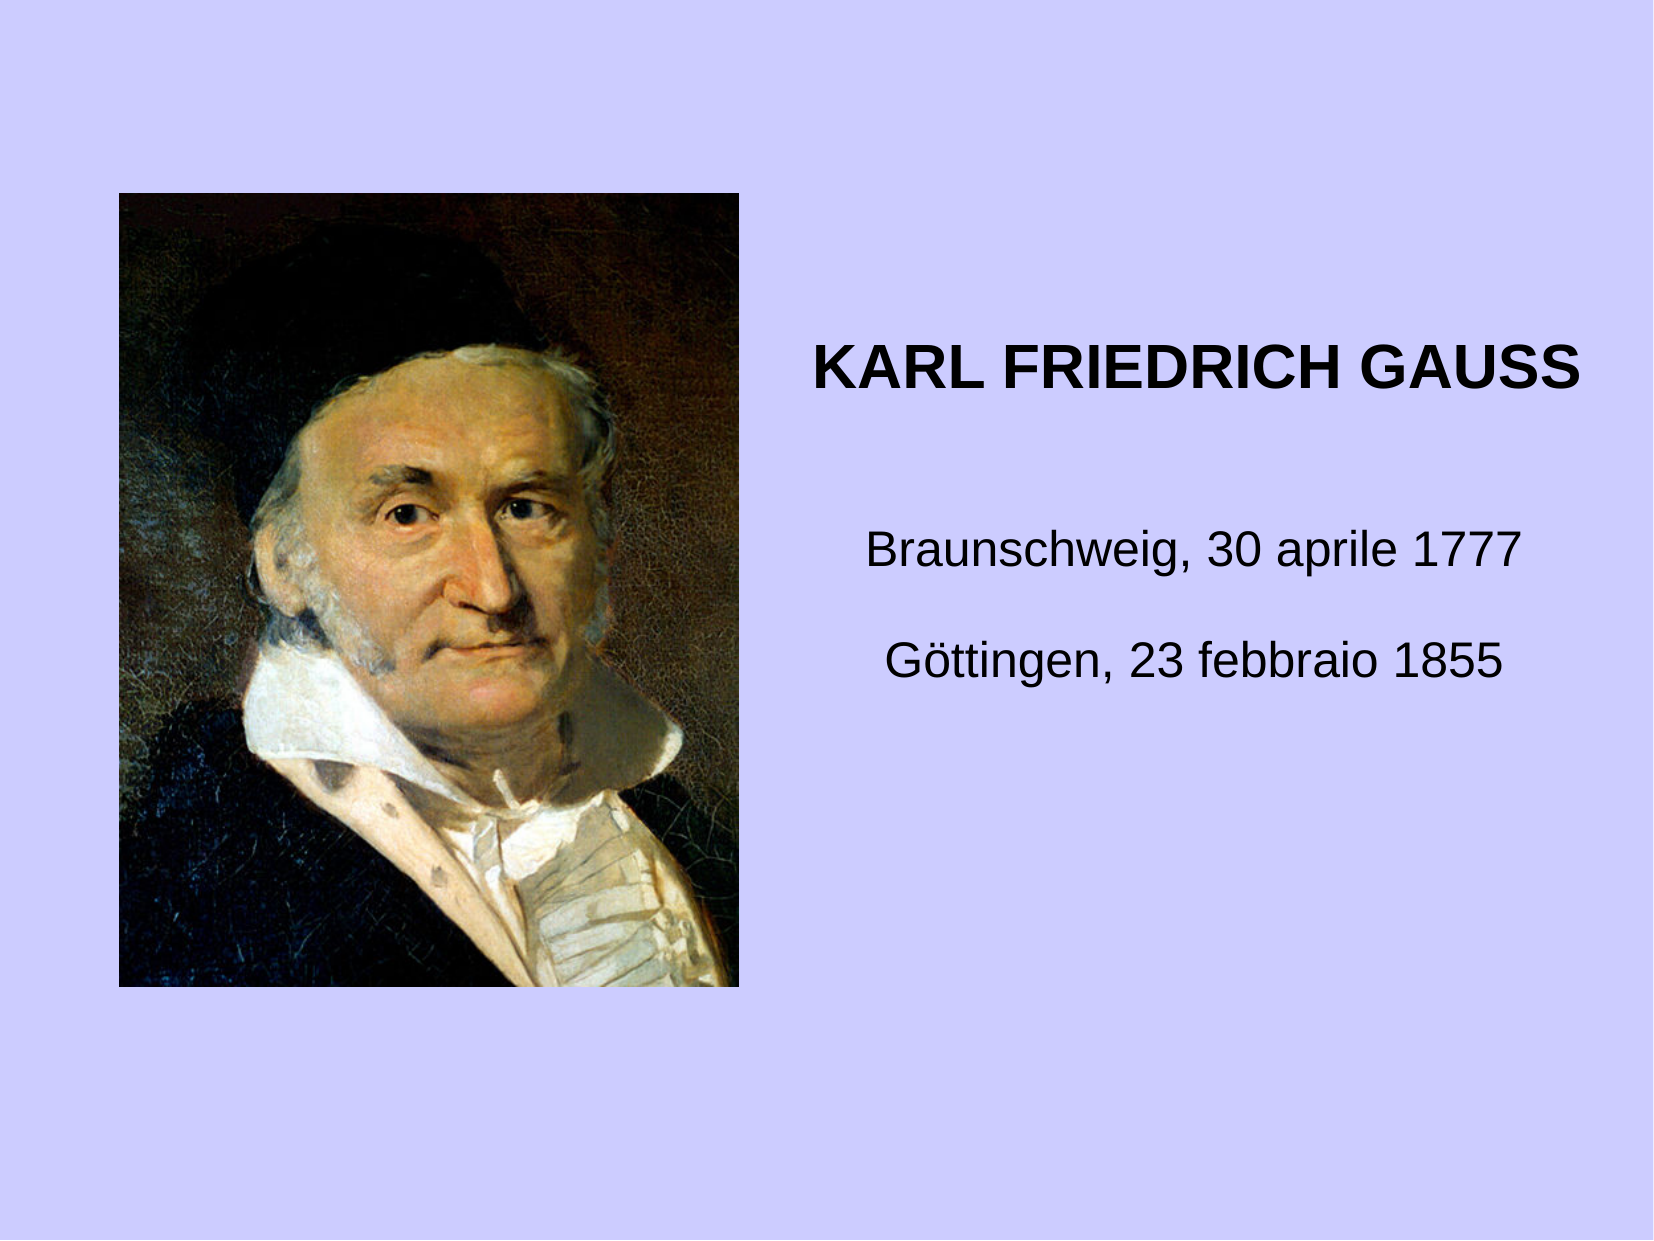

KARL FRIEDRICH GAUSS
Braunschweig, 30 aprile 1777
Göttingen, 23 febbraio 1855